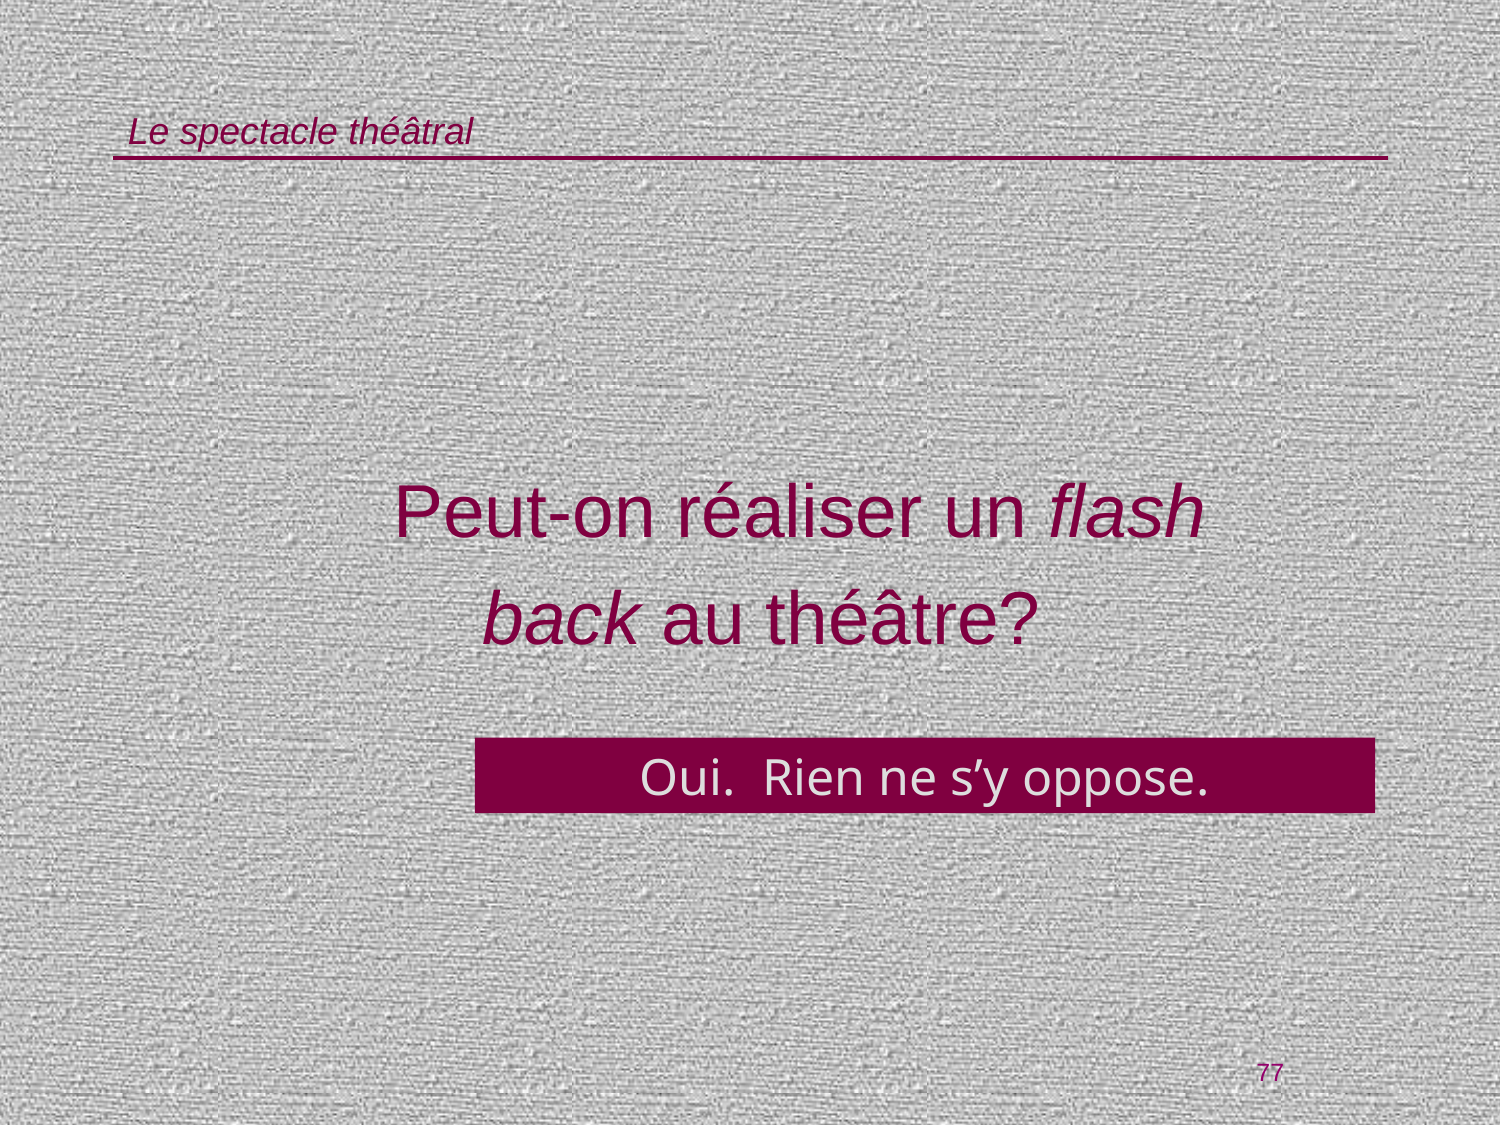

Peut-on réaliser un flash back au théâtre?
Oui. Rien ne s’y oppose.
77